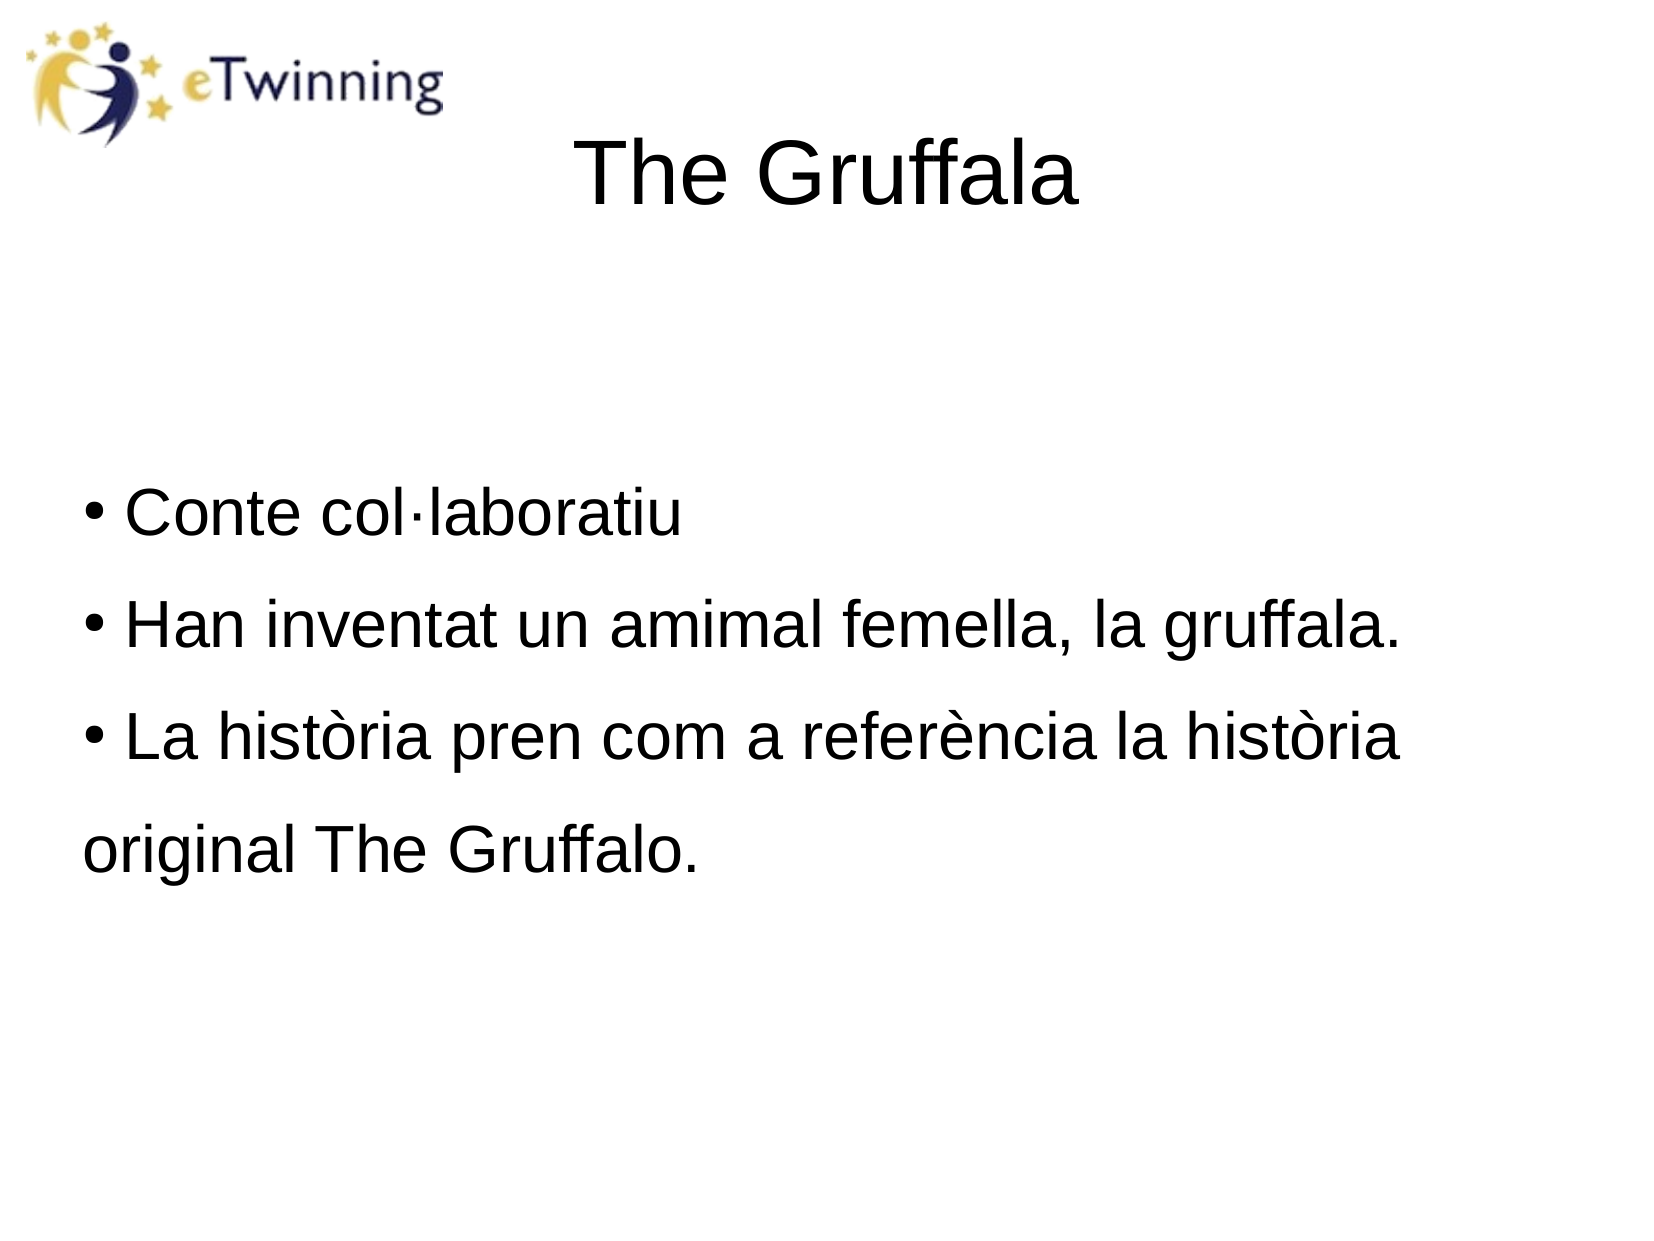

# The Gruffala
 Conte col·laboratiu
 Han inventat un amimal femella, la gruffala.
 La història pren com a referència la història original The Gruffalo.